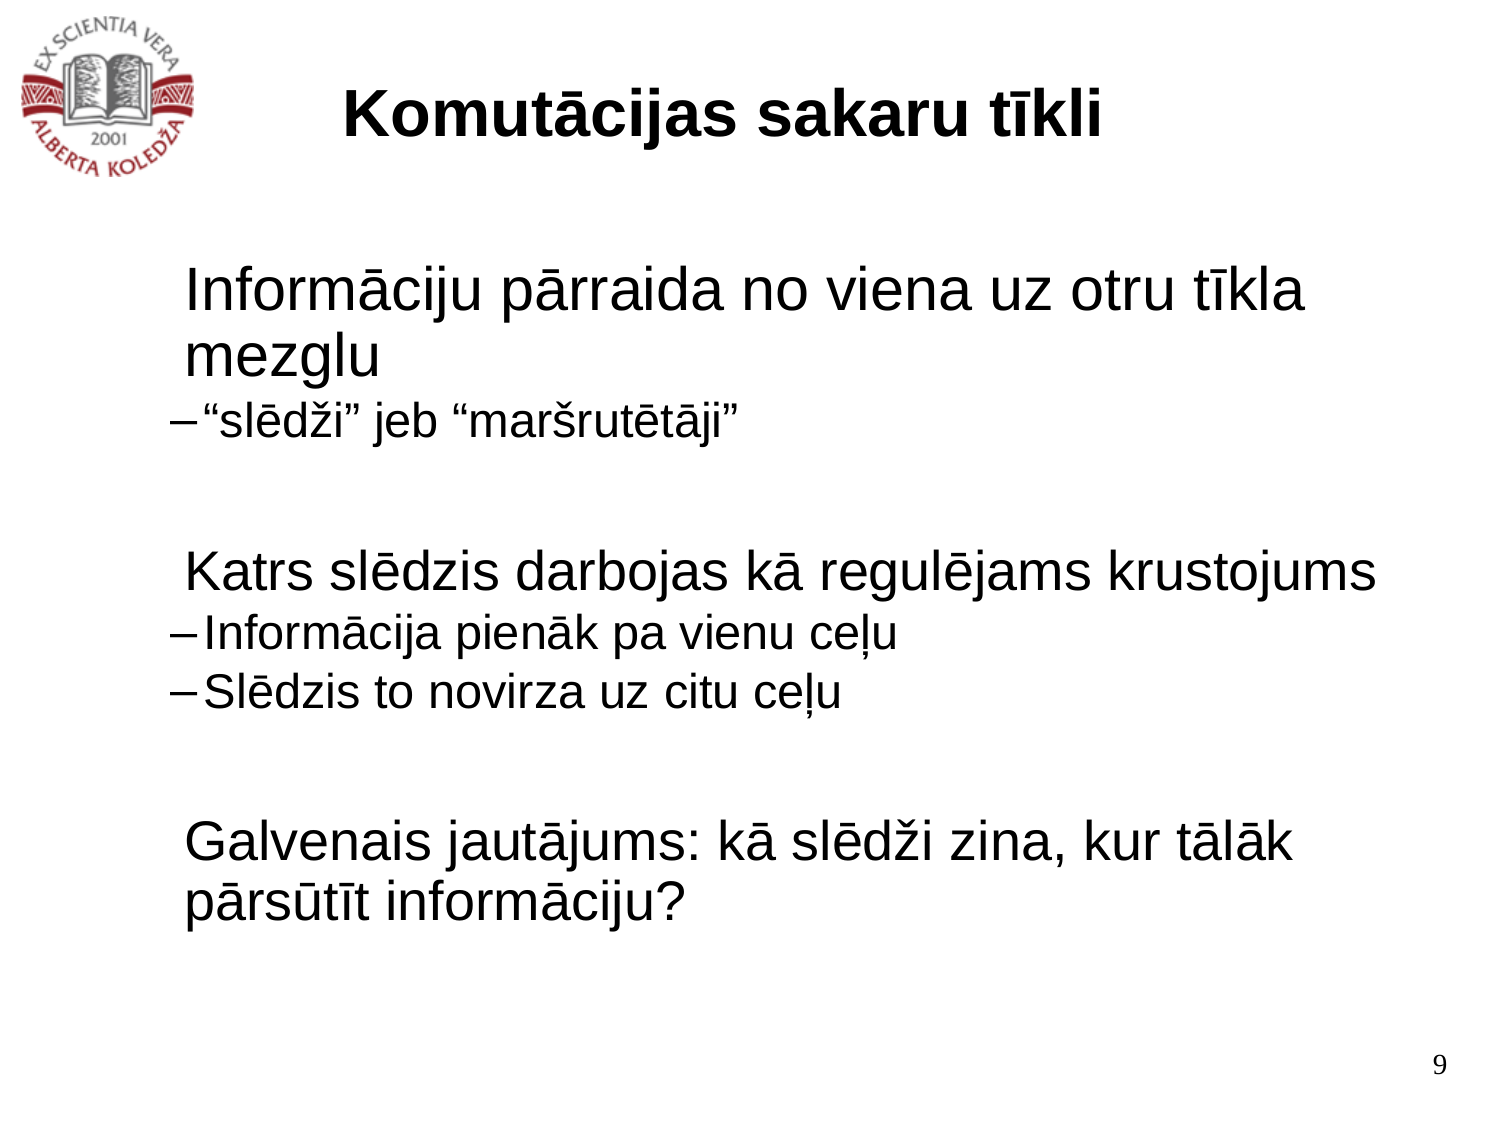

Komutācijas sakaru tīkli
# Informāciju pārraida no viena uz otru tīkla mezglu
“slēdži” jeb “maršrutētāji”
Katrs slēdzis darbojas kā regulējams krustojums
Informācija pienāk pa vienu ceļu
Slēdzis to novirza uz citu ceļu
Galvenais jautājums: kā slēdži zina, kur tālāk pārsūtīt informāciju?
8